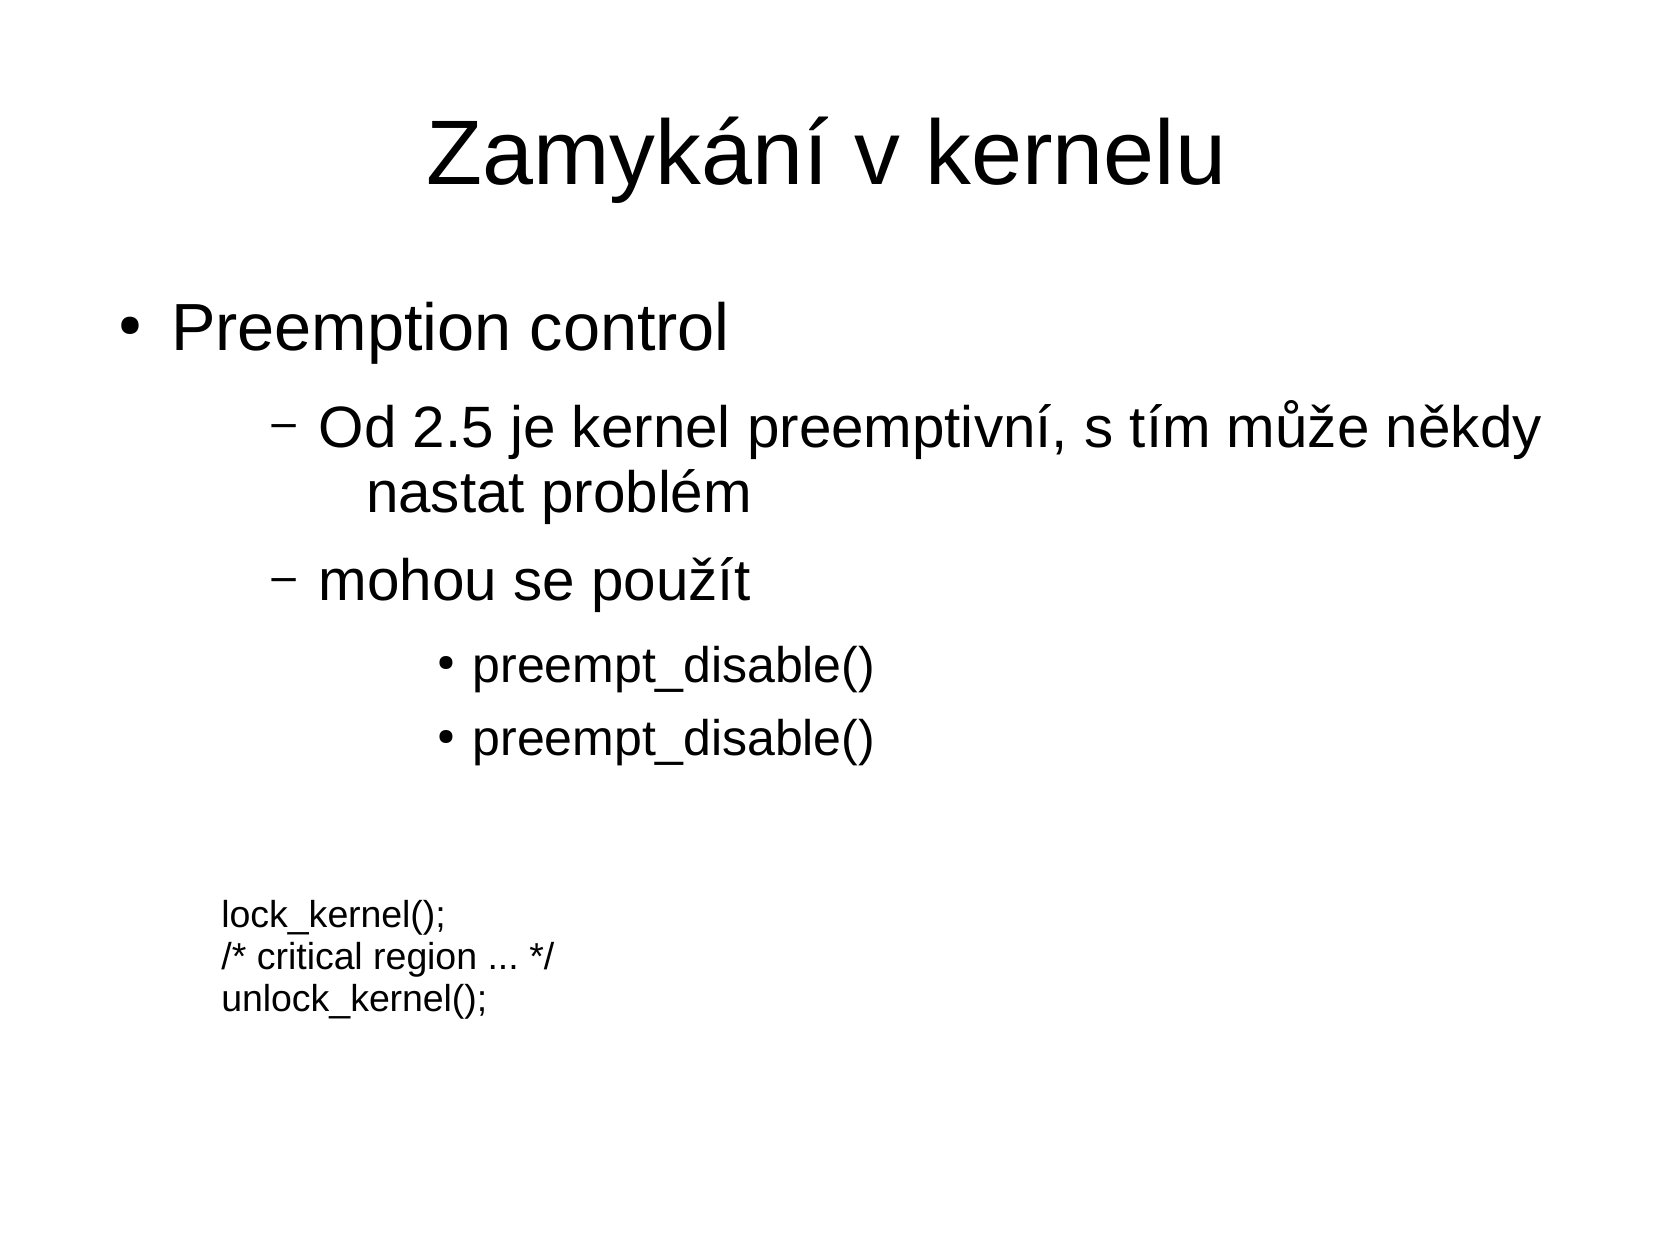

# Zamykání v kernelu
Preemption control
Od 2.5 je kernel preemptivní, s tím může někdy nastat problém
mohou se použít
preempt_disable()
preempt_disable()
lock_kernel();
/* critical region ... */
unlock_kernel();